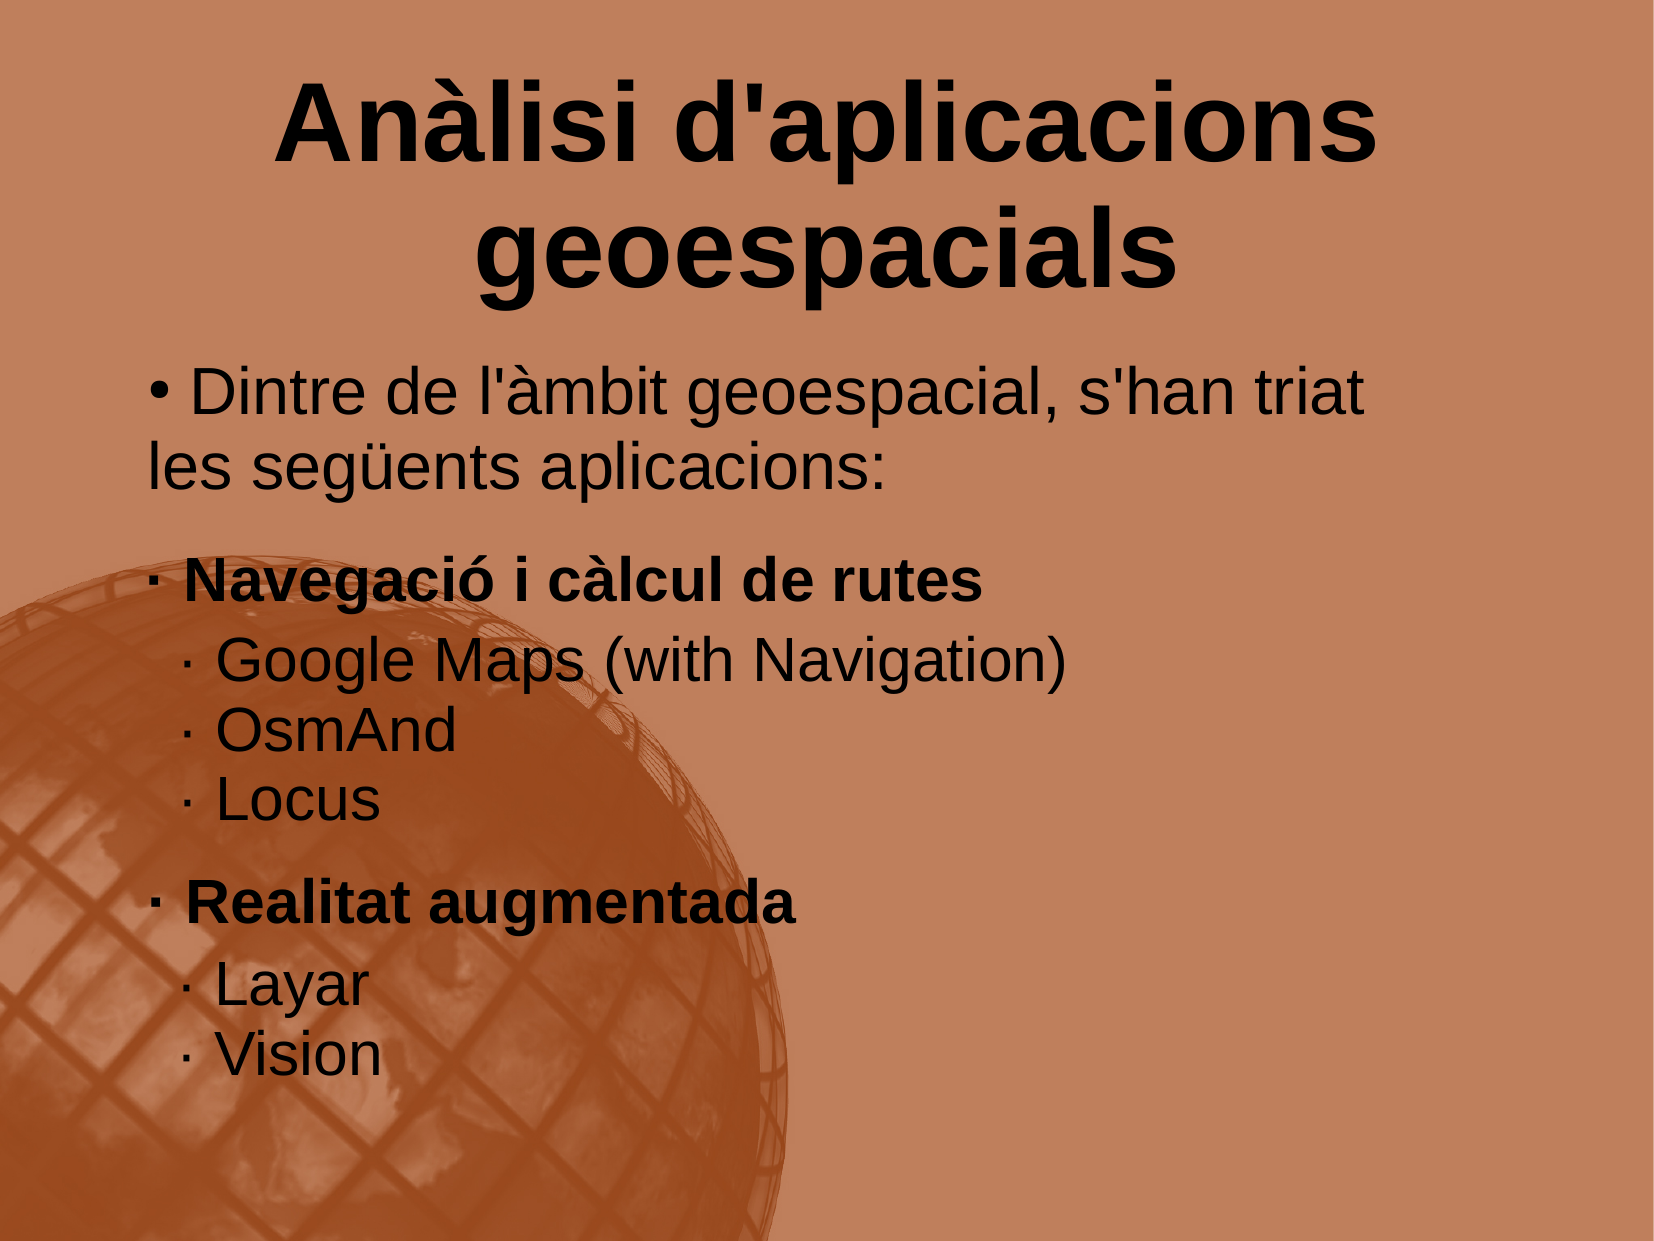

# Anàlisi d'aplicacions geoespacials
 Dintre de l'àmbit geoespacial, s'han triat les següents aplicacions:
· Navegació i càlcul de rutes
· Google Maps (with Navigation)
· OsmAnd
· Locus
· Realitat augmentada
· Layar
· Vision